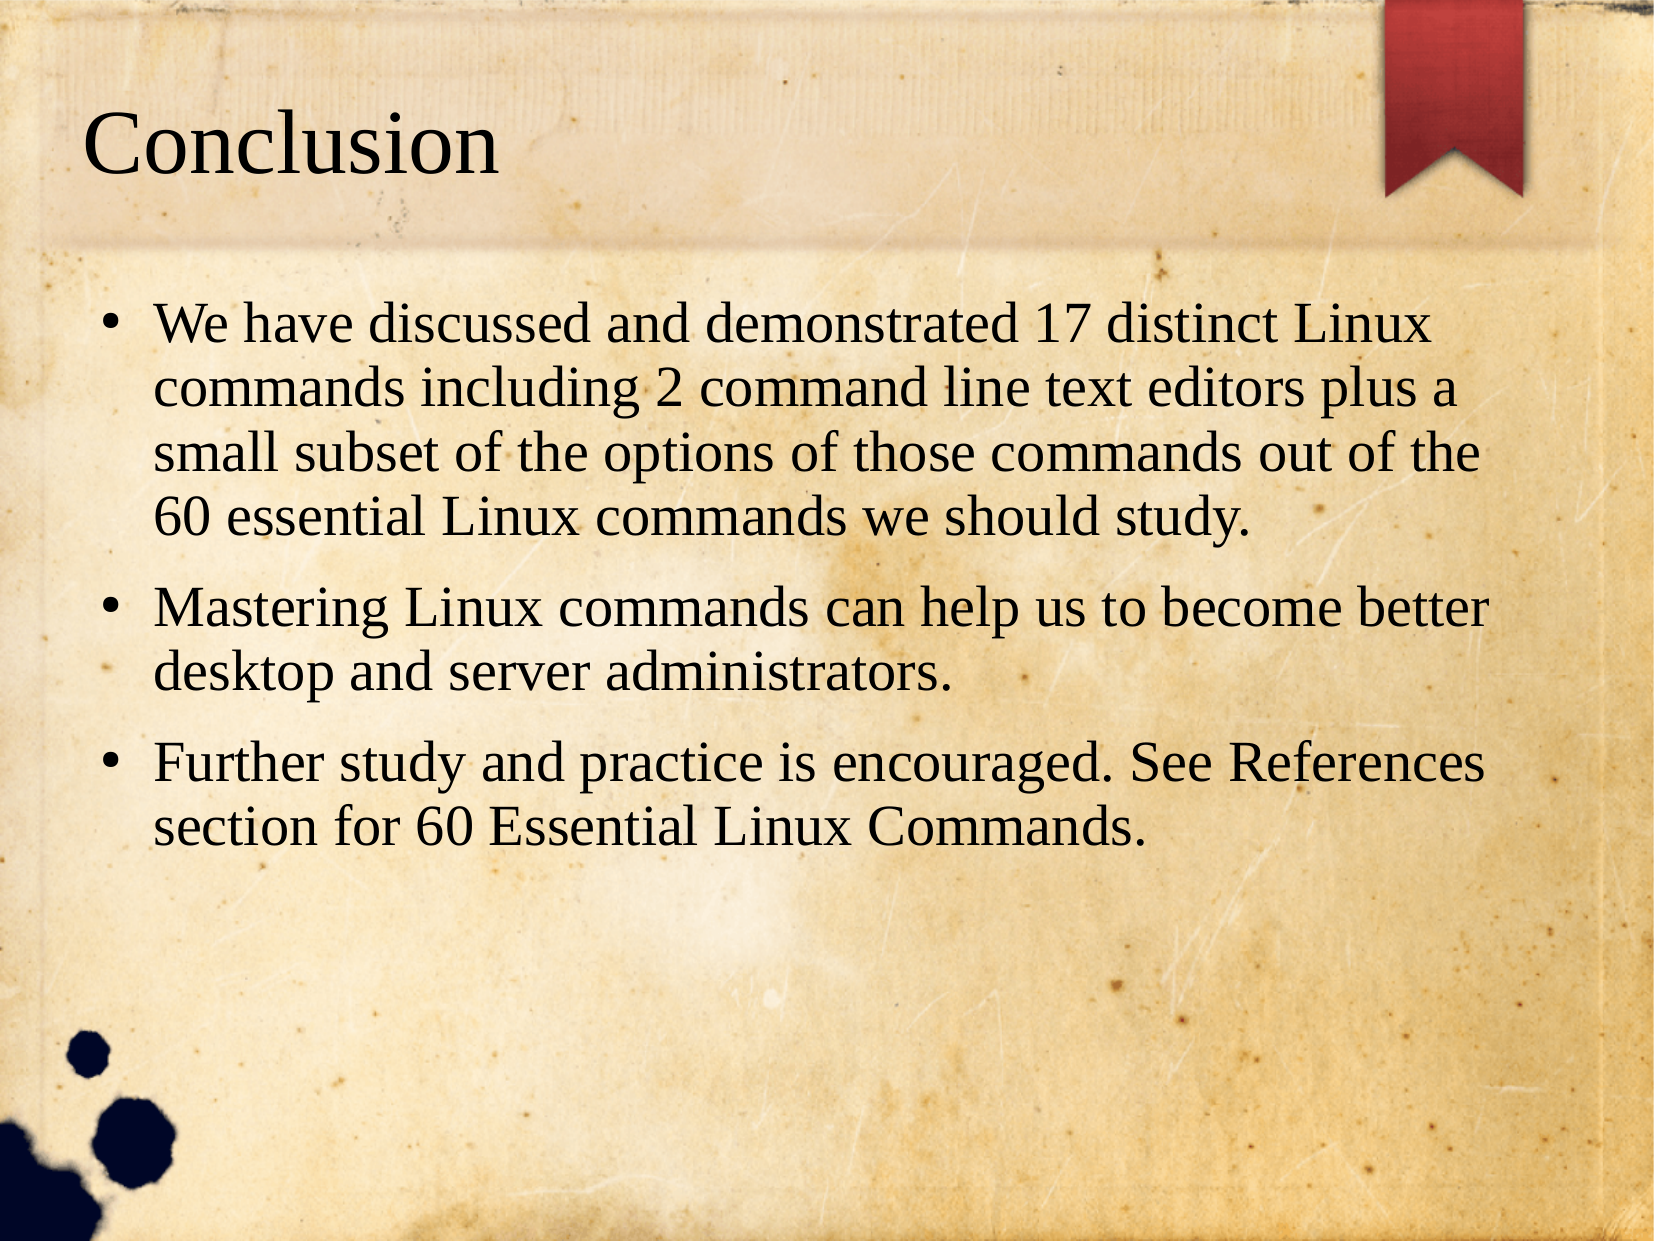

# Conclusion
We have discussed and demonstrated 17 distinct Linux commands including 2 command line text editors plus a small subset of the options of those commands out of the 60 essential Linux commands we should study.
Mastering Linux commands can help us to become better desktop and server administrators.
Further study and practice is encouraged. See References section for 60 Essential Linux Commands.